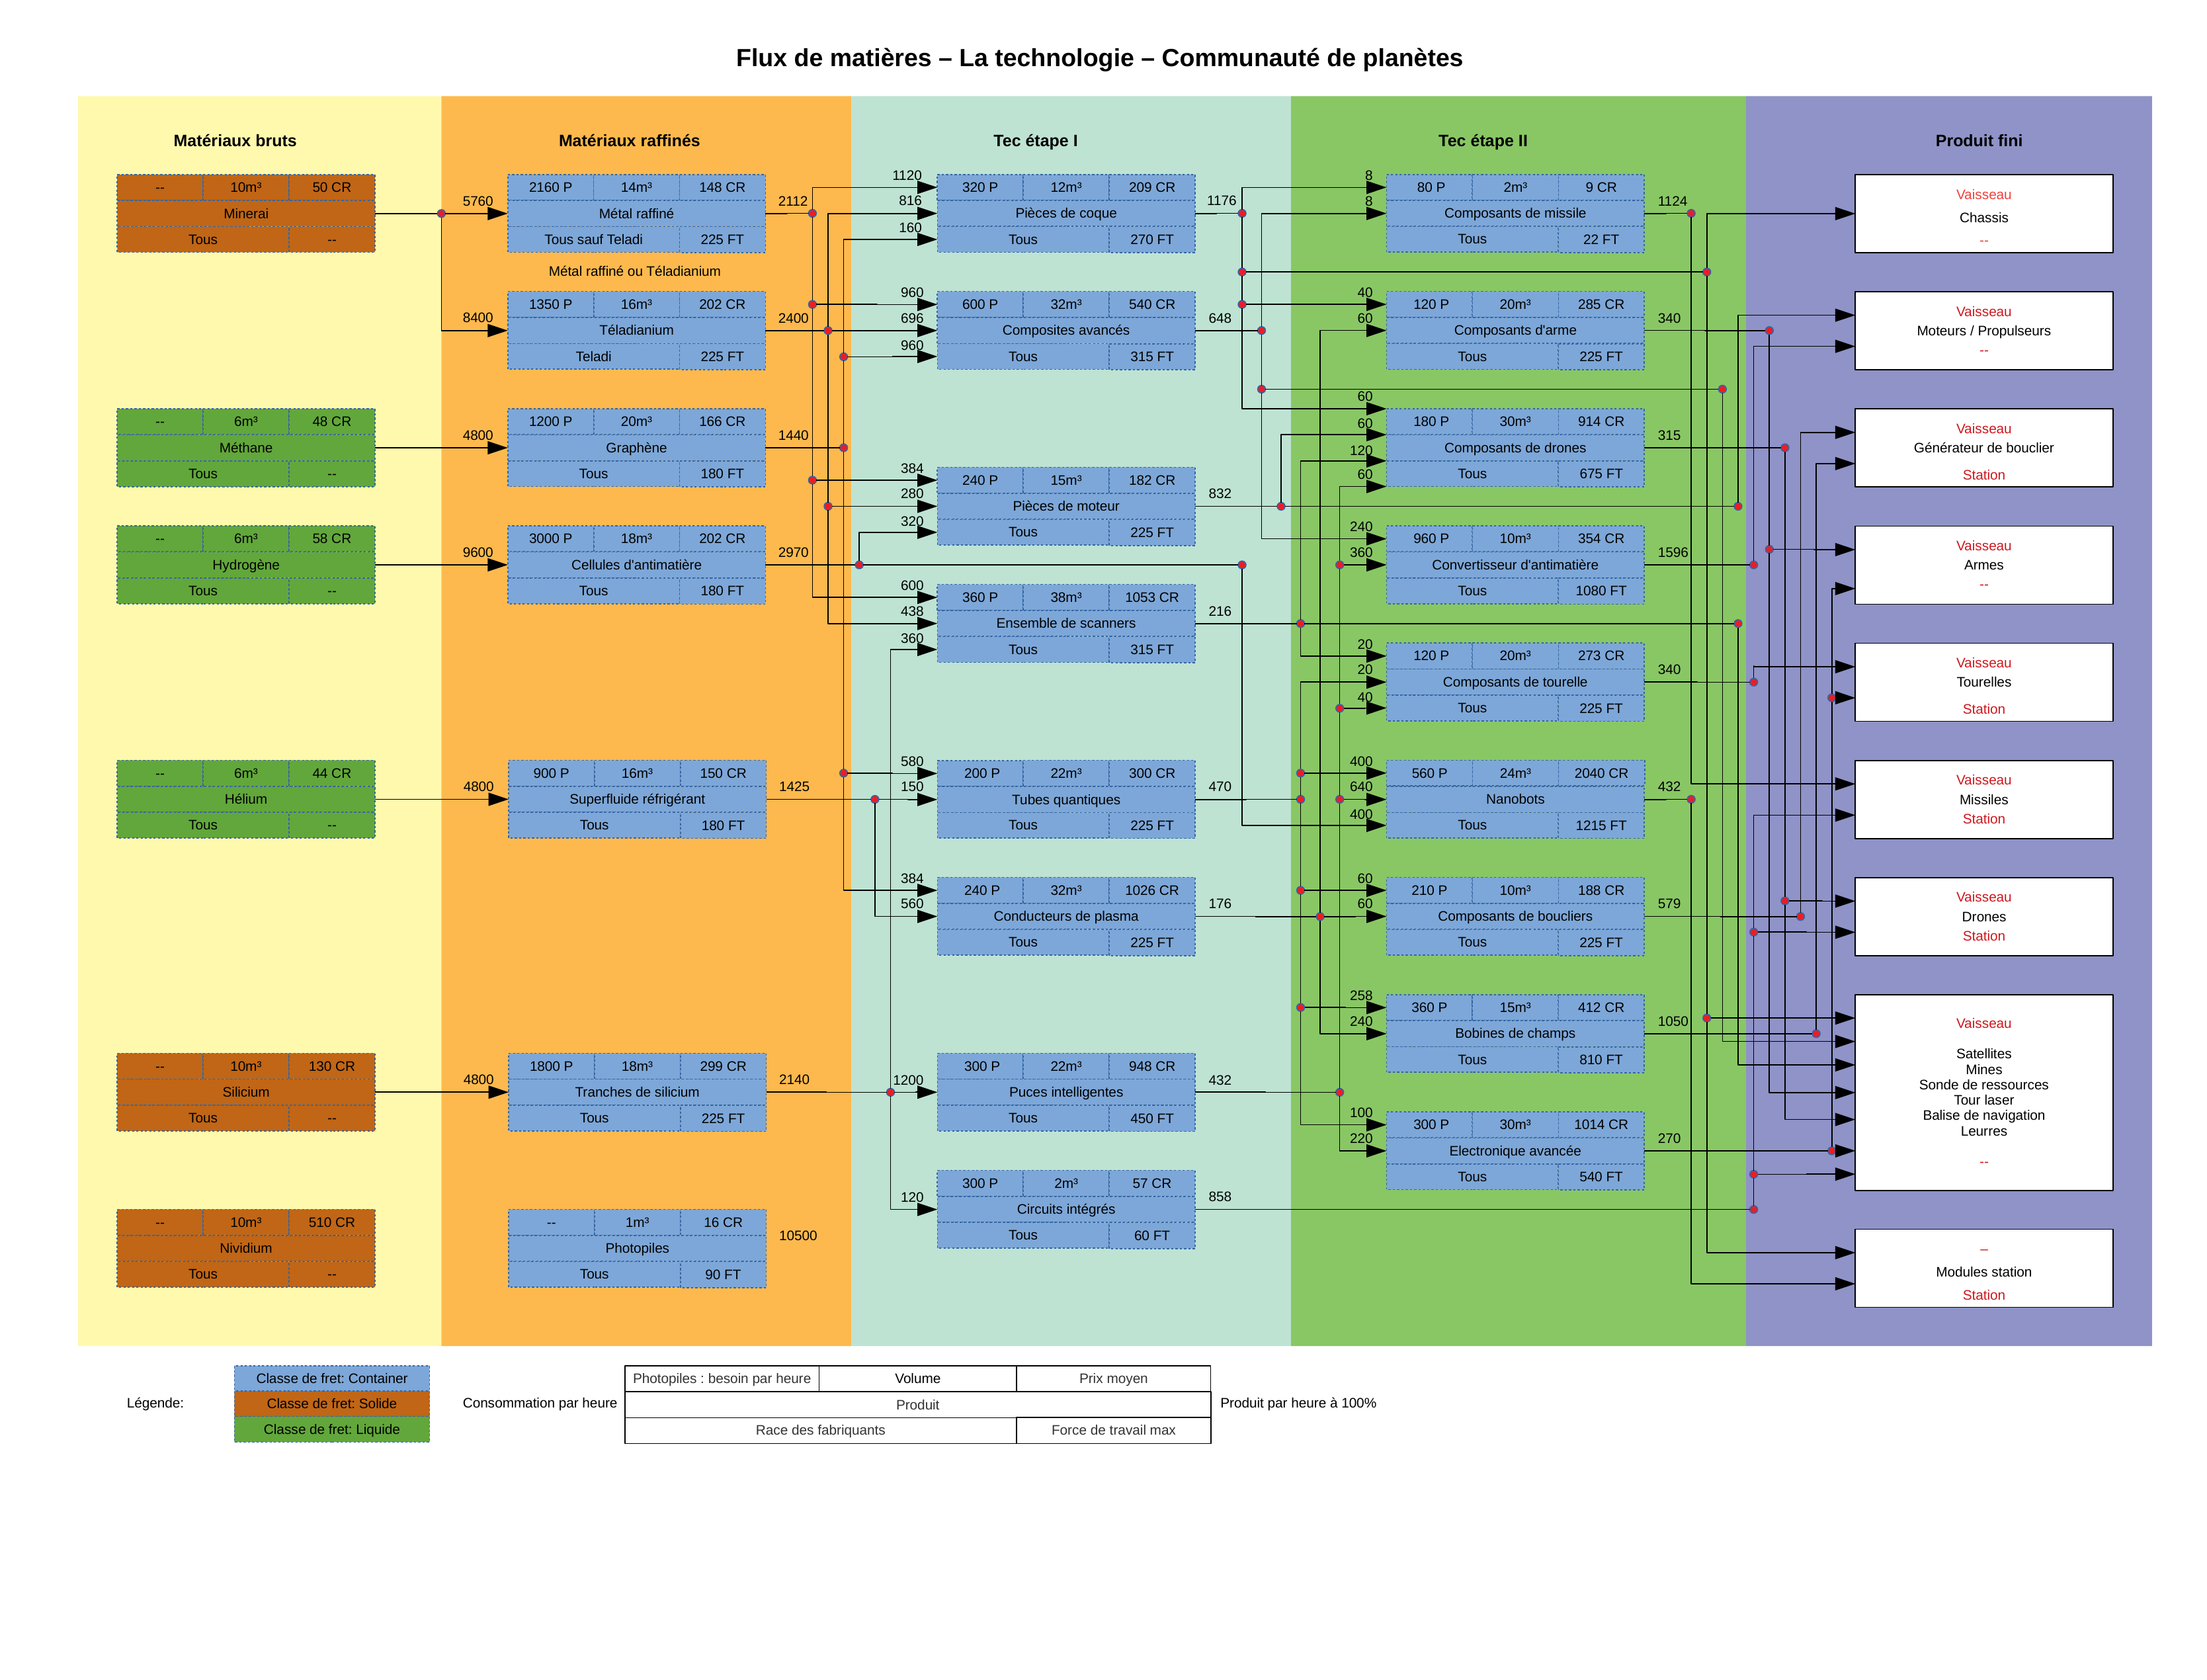

Flux de matières – La technologie – Communauté de planètes
Matériaux bruts
Matériaux raffinés
Tec étape I
Tec étape II
Produit fini
1120
8
320 P
12m³
209 CR
 80 P
2m³
9 CR
--
10m³
50 CR
2160 P
14m³
148 CR
Vaisseau
Chassis
--
816
1176
5760
2112
8
1124
Pièces de coque
Composants de missile
Minerai
Métal raffiné
160
Tous
22 FT
Tous
--
Tous sauf Teladi
Tous
225 FT
270 FT
Métal raffiné ou Téladianium
960
40
 120 P
20m³
285 CR
1350 P
16m³
202 CR
600 P
32m³
540 CR
Vaisseau
Moteurs / Propulseurs
--
8400
2400
696
648
60
340
Composants d'arme
Téladianium
Composites avancés
960
Teladi
225 FT
Tous
Tous
315 FT
225 FT
60
--
6m³
48 CR
1200 P
20m³
166 CR
 180 P
30m³
914 CR
Vaisseau
Générateur de bouclier
Station
60
4800
315
1440
Méthane
Graphène
Composants de drones
120
384
Tous
Tous
--
Tous
Tous
180 FT
675 FT
60
240 P
15m³
182 CR
280
832
Pièces de moteur
320
240
Tous
225 FT
--
6m³
58 CR
3000 P
18m³
202 CR
 960 P
10m³
354 CR
Vaisseau
Armes
--
9600
2970
360
1596
Hydrogène
Cellules d'antimatière
Convertisseur d'antimatière
600
Tous
--
Tous
Tous
180 FT
1080 FT
360 P
38m³
1053 CR
438
216
Ensemble de scanners
360
20
Tous
315 FT
 120 P
20m³
273 CR
Vaisseau
Tourelles
Station
20
340
Composants de tourelle
40
Tous
225 FT
580
400
560 P
24m³
2040 CR
--
6m³
44 CR
900 P
16m³
150 CR
22m³
300 CR
 200 P
Vaisseau
Missiles
Station
4800
1425
150
470
640
432
Hélium
Superfluide réfrigérant
Nanobots
Tubes quantiques
400
Tous
--
Tous
180 FT
225 FT
1215 FT
Tous
Tous
384
60
 240 P
32m³
1026 CR
210 P
10m³
188 CR
Vaisseau
Drones
Station
560
176
60
579
Conducteurs de plasma
Composants de boucliers
Tous
Tous
225 FT
225 FT
258
360 P
15m³
412 CR
Vaisseau
Satellites
Mines
Sonde de ressources
Tour laser
Balise de navigation
Leurres
--
240
1050
Bobines de champs
Tous
810 FT
--
10m³
130 CR
1800 P
18m³
299 CR
 300 P
22m³
948 CR
4800
2140
1200
432
Silicium
Tranches de silicium
Puces intelligentes
100
Tous
Tous
--
Tous
225 FT
450 FT
 300 P
30m³
1014 CR
220
270
Electronique avancée
Tous
540 FT
300 P
2m³
57 CR
858
120
Circuits intégrés
--
10m³
510 CR
--
1m³
16 CR
Tous
60 FT
10500
–
Modules station
Station
Nividium
Photopiles
Tous
--
Tous
90 FT
Classe de fret: Container
Photopiles : besoin par heure
Volume
Prix moyen
Légende:
Consommation par heure
Produit par heure à 100%
Classe de fret: Solide
Produit
Classe de fret: Liquide
Force de travail max
Race des fabriquants